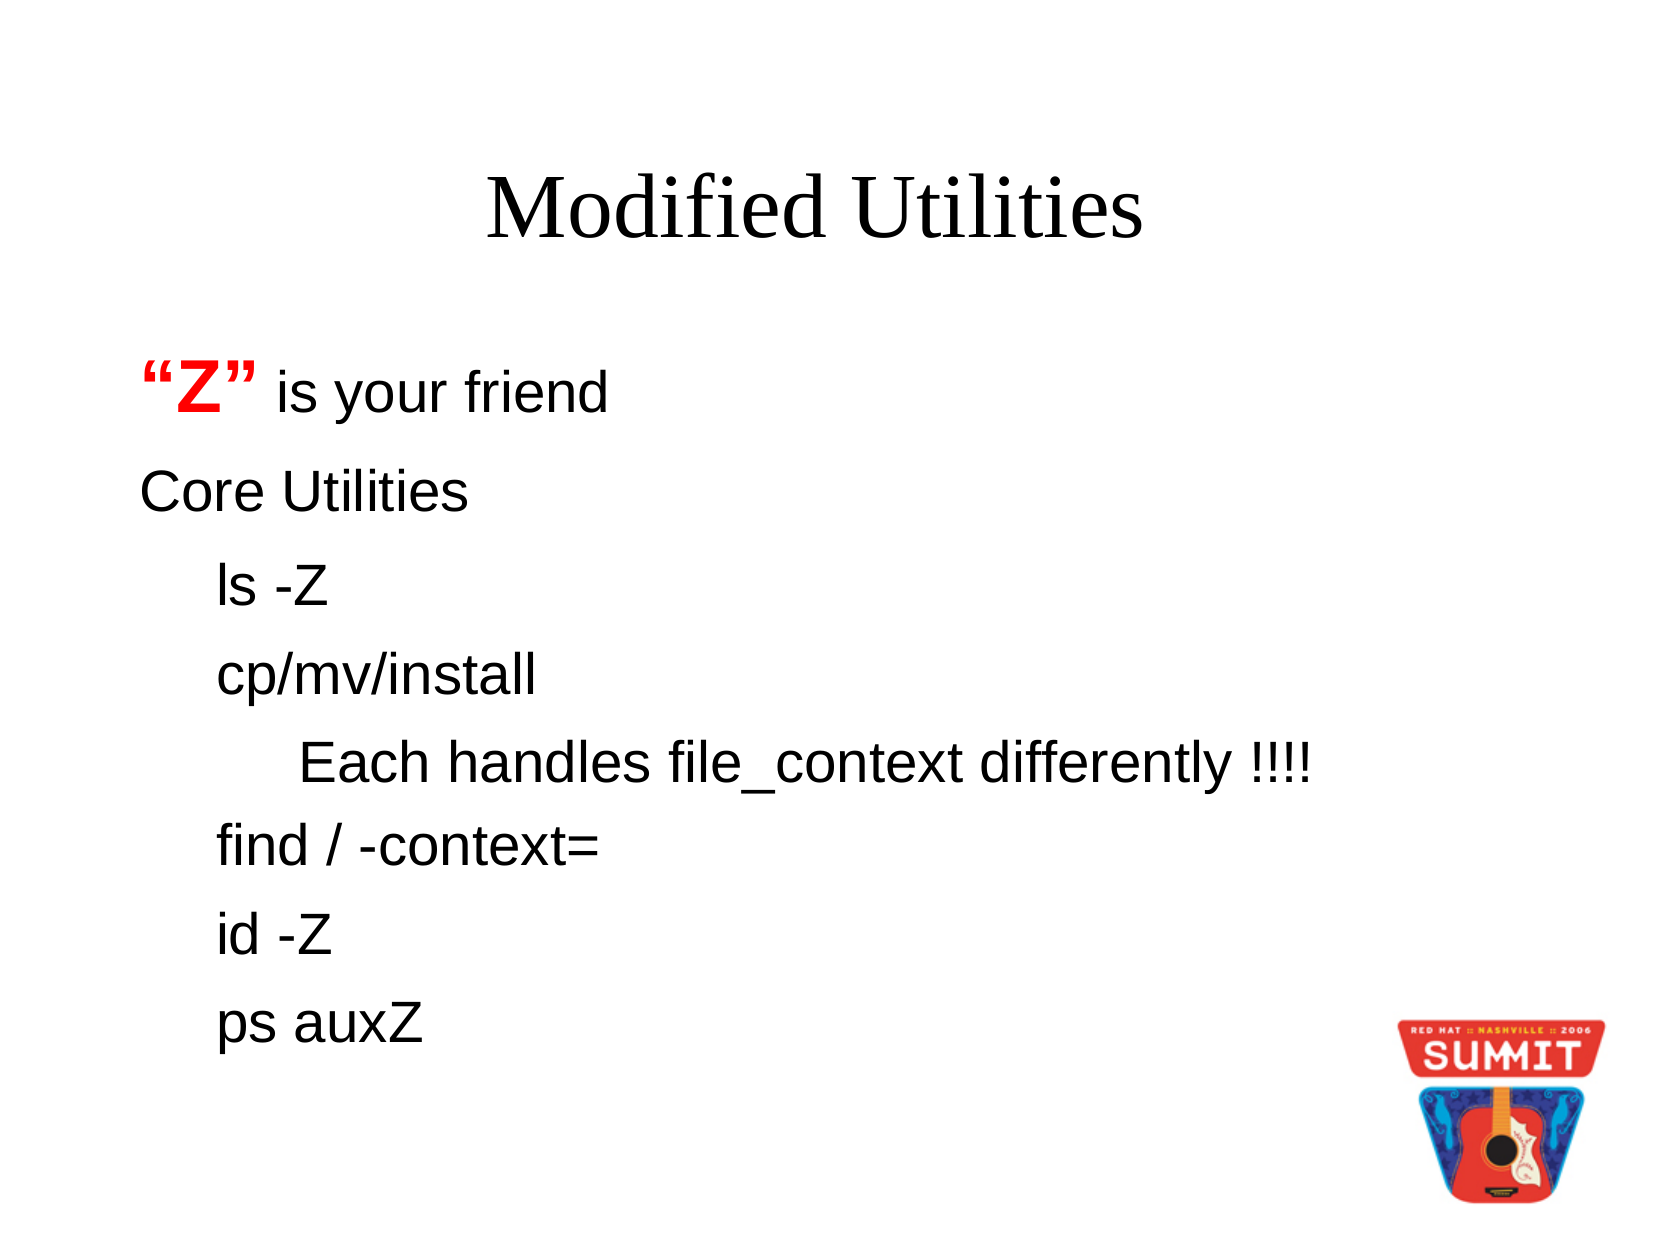

# Modified Utilities
“Z” is your friend
Core Utilities
ls -Z
cp/mv/install
Each handles file_context differently !!!!
find / -context=
id -Z
ps auxZ